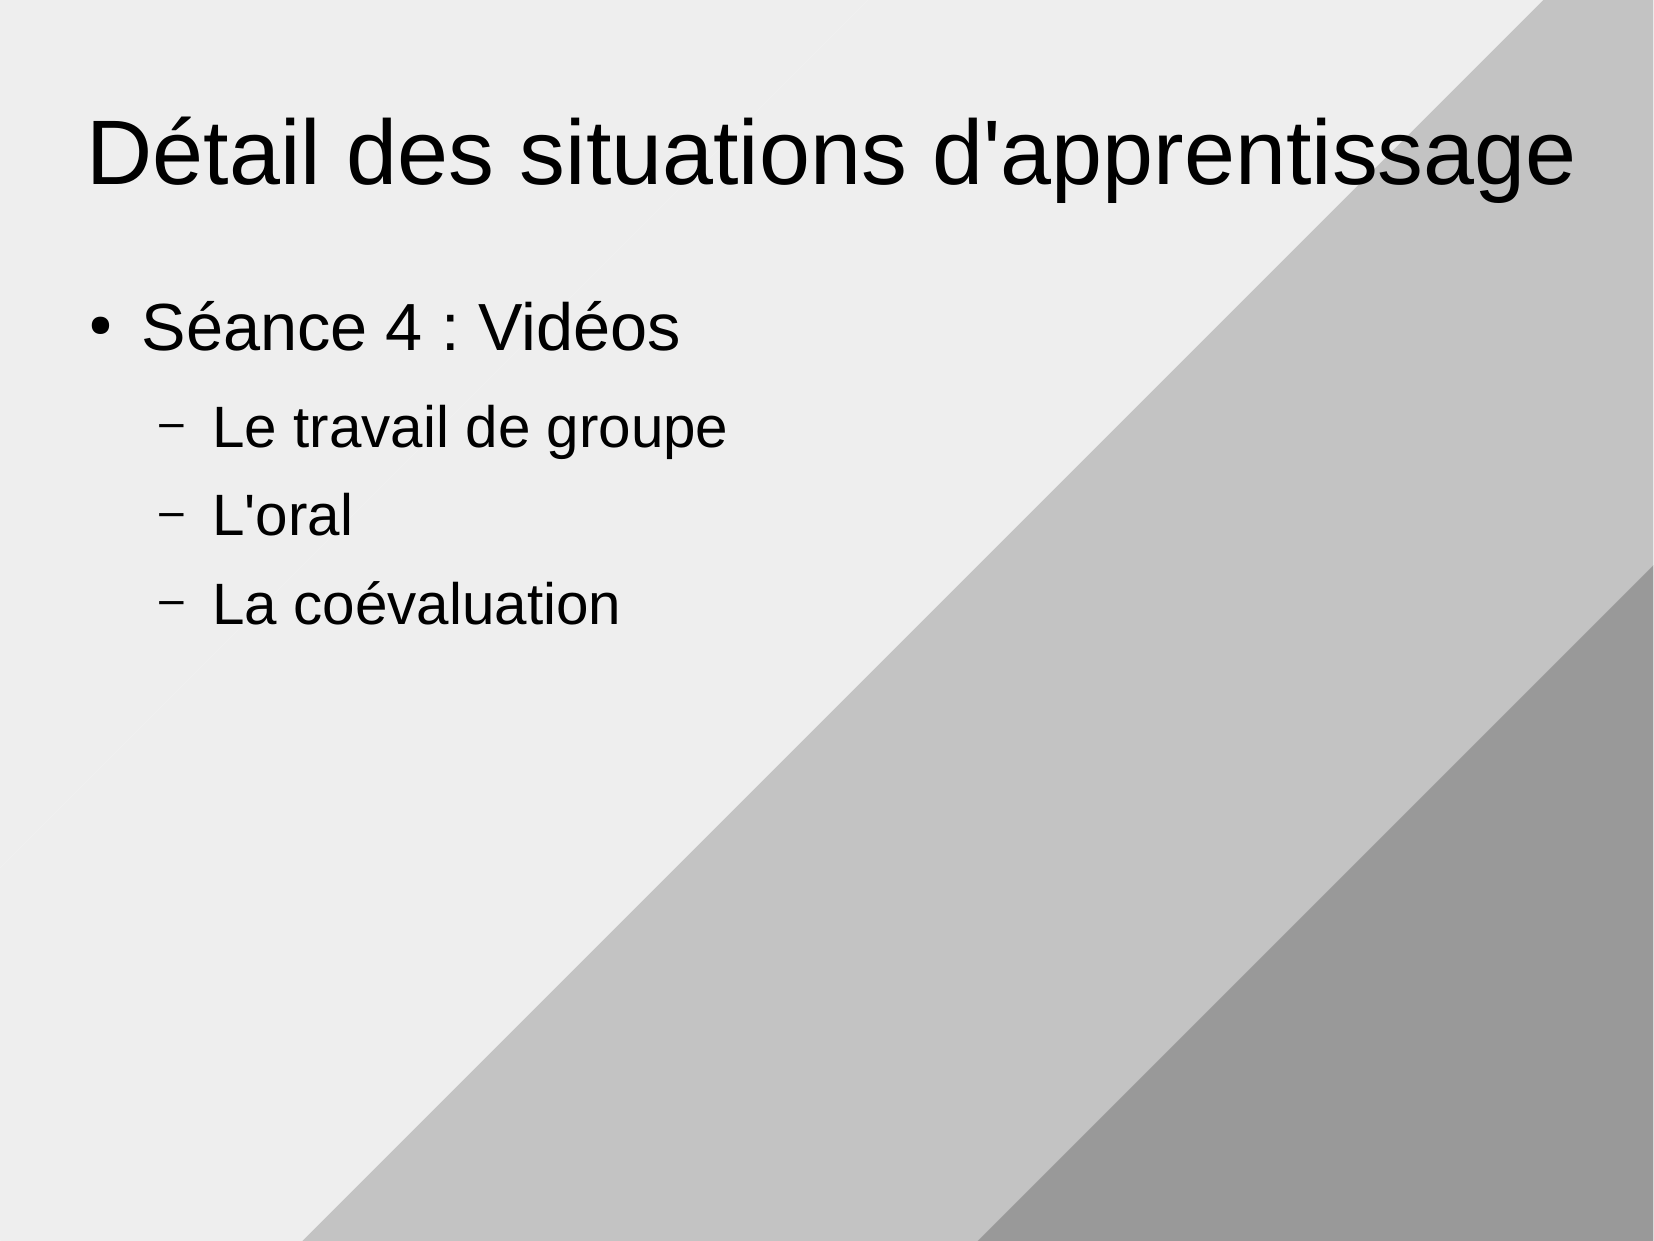

# Détail des situations d'apprentissage
Séance 4 : Vidéos
Le travail de groupe
L'oral
La coévaluation